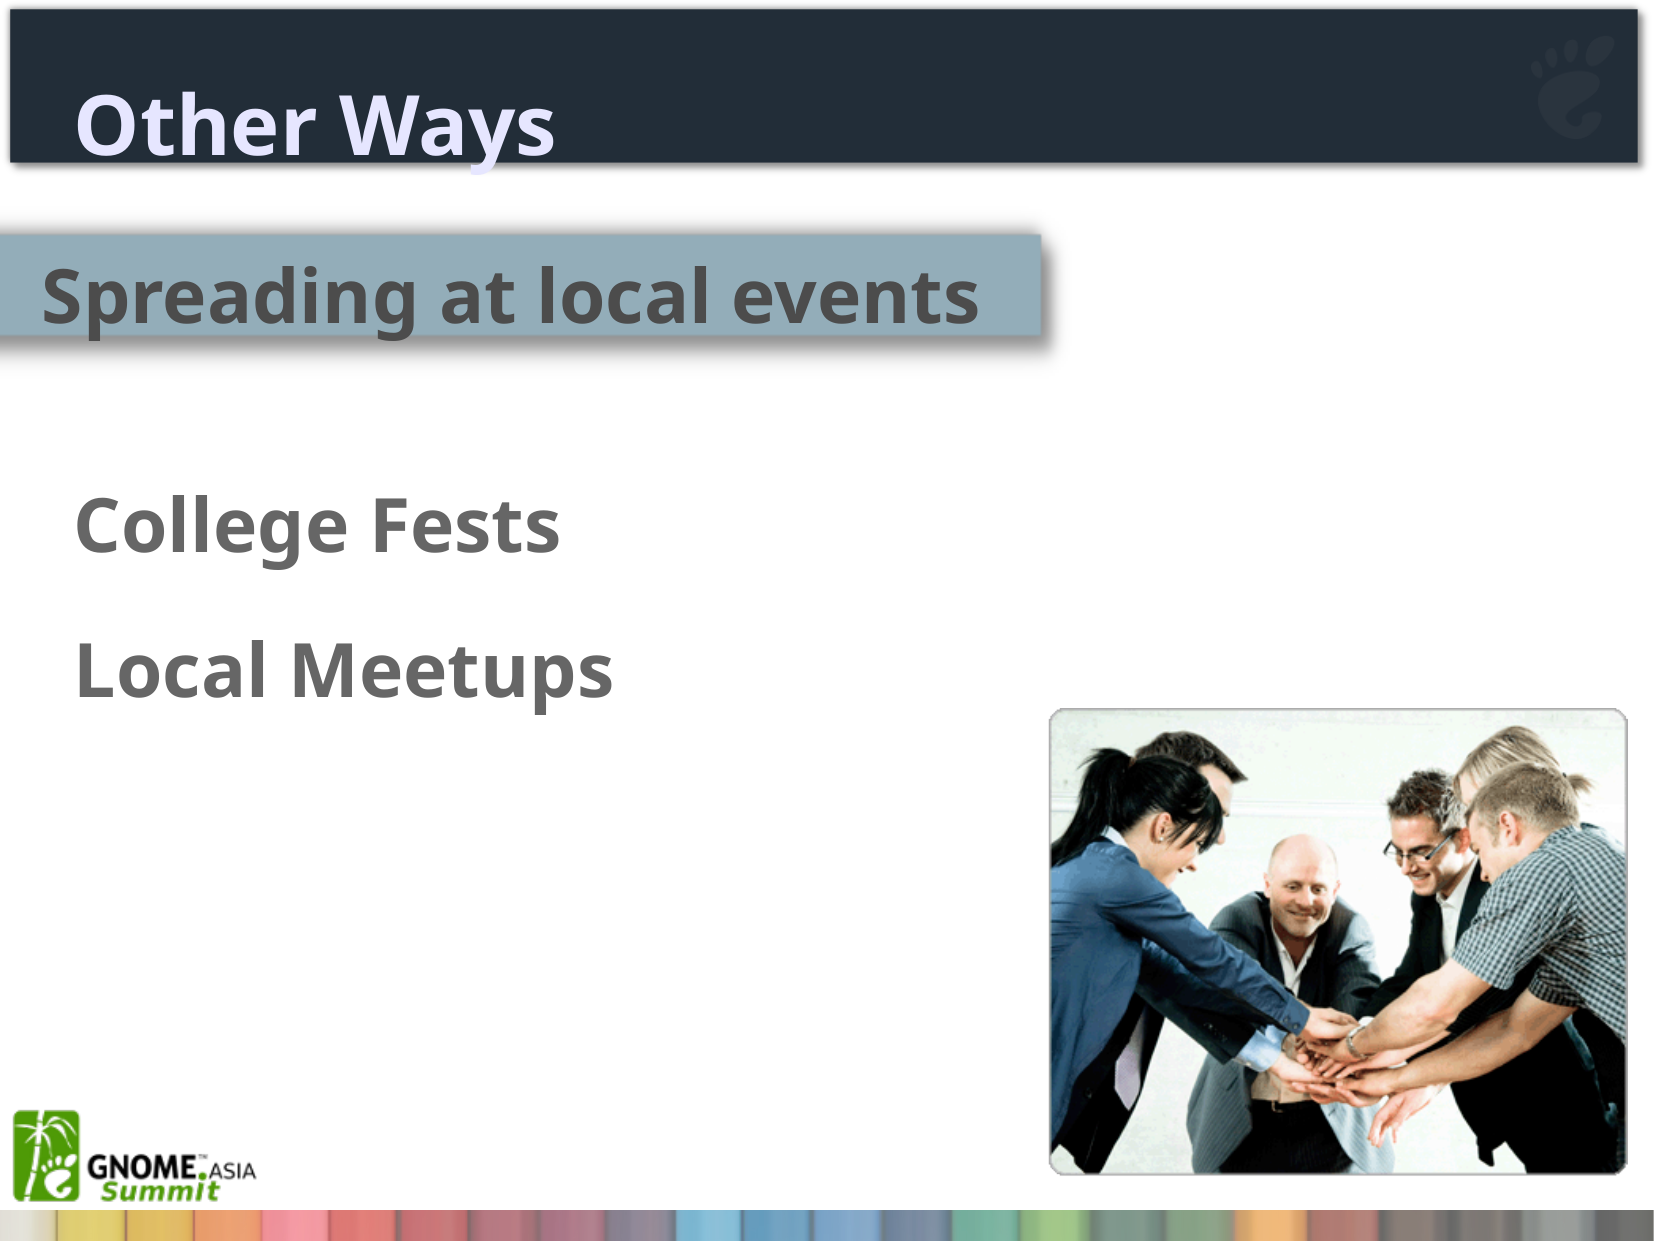

Other Ways
Spreading at local events
College Fests
Local Meetups